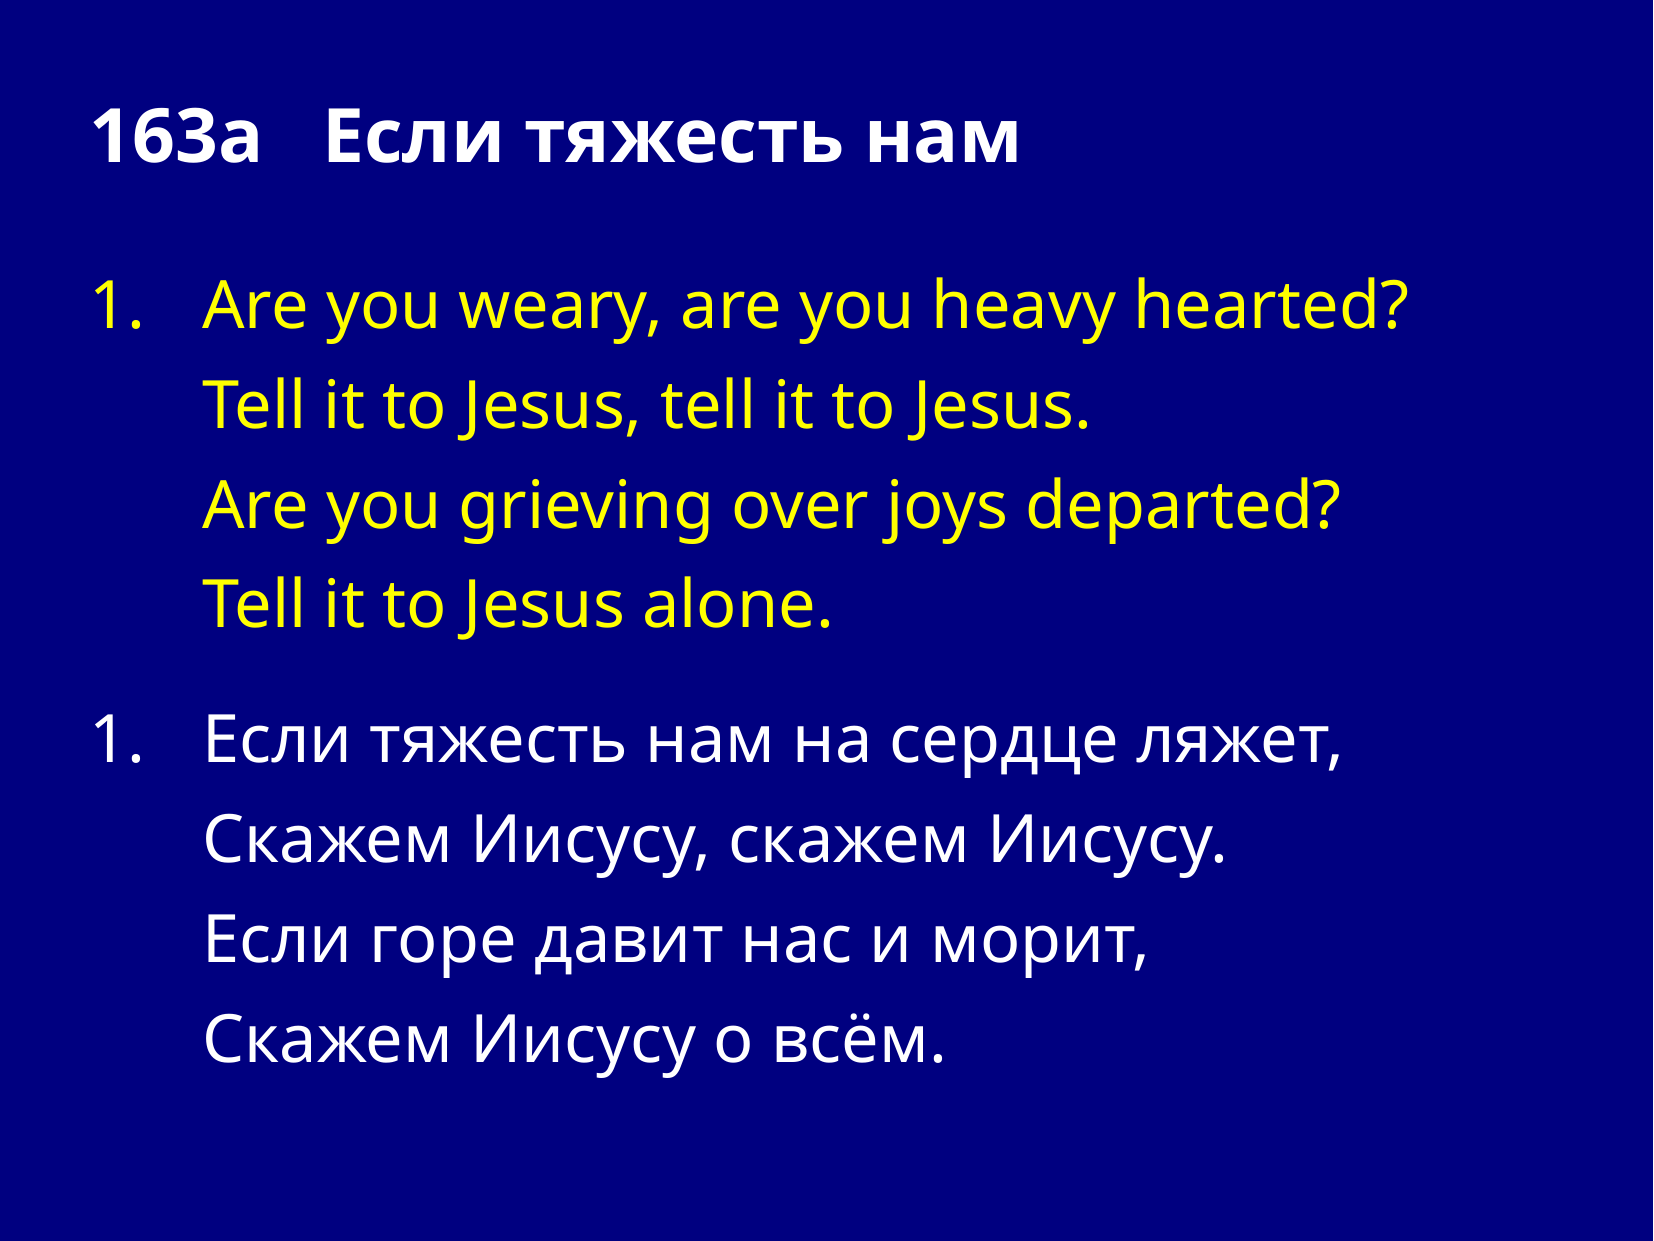

163а Если тяжесть нам
1.	Are you weary, are you heavy hearted?
	Tell it to Jesus, tell it to Jesus.
	Are you grieving over joys departed?
	Tell it to Jesus alone.
1.	Если тяжесть нам на сердце ляжет,
	Скажем Иисусу, скажем Иисусу.
	Если горе давит нас и морит,
	Скажем Иисусу о всём.